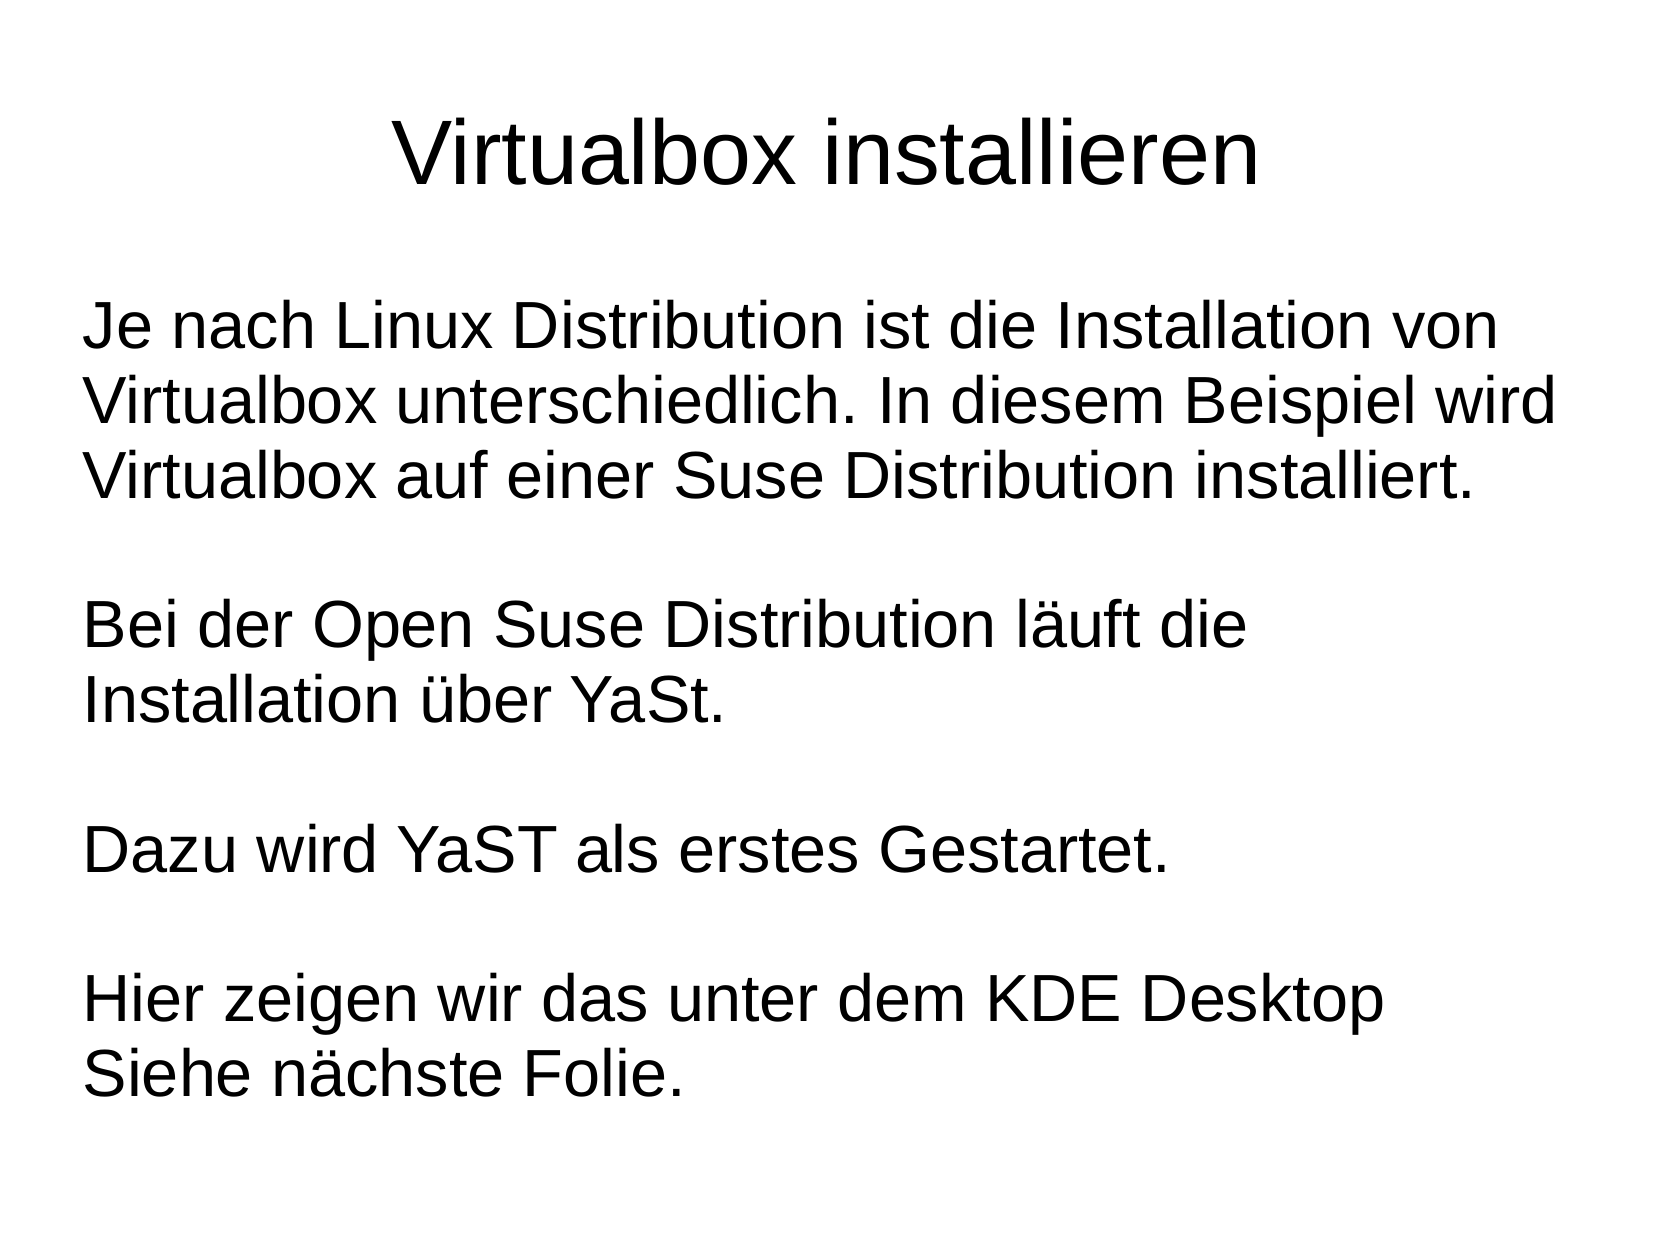

# Virtualbox installieren
Je nach Linux Distribution ist die Installation von Virtualbox unterschiedlich. In diesem Beispiel wird Virtualbox auf einer Suse Distribution installiert.
Bei der Open Suse Distribution läuft die Installation über YaSt.
Dazu wird YaST als erstes Gestartet.
Hier zeigen wir das unter dem KDE Desktop
Siehe nächste Folie.